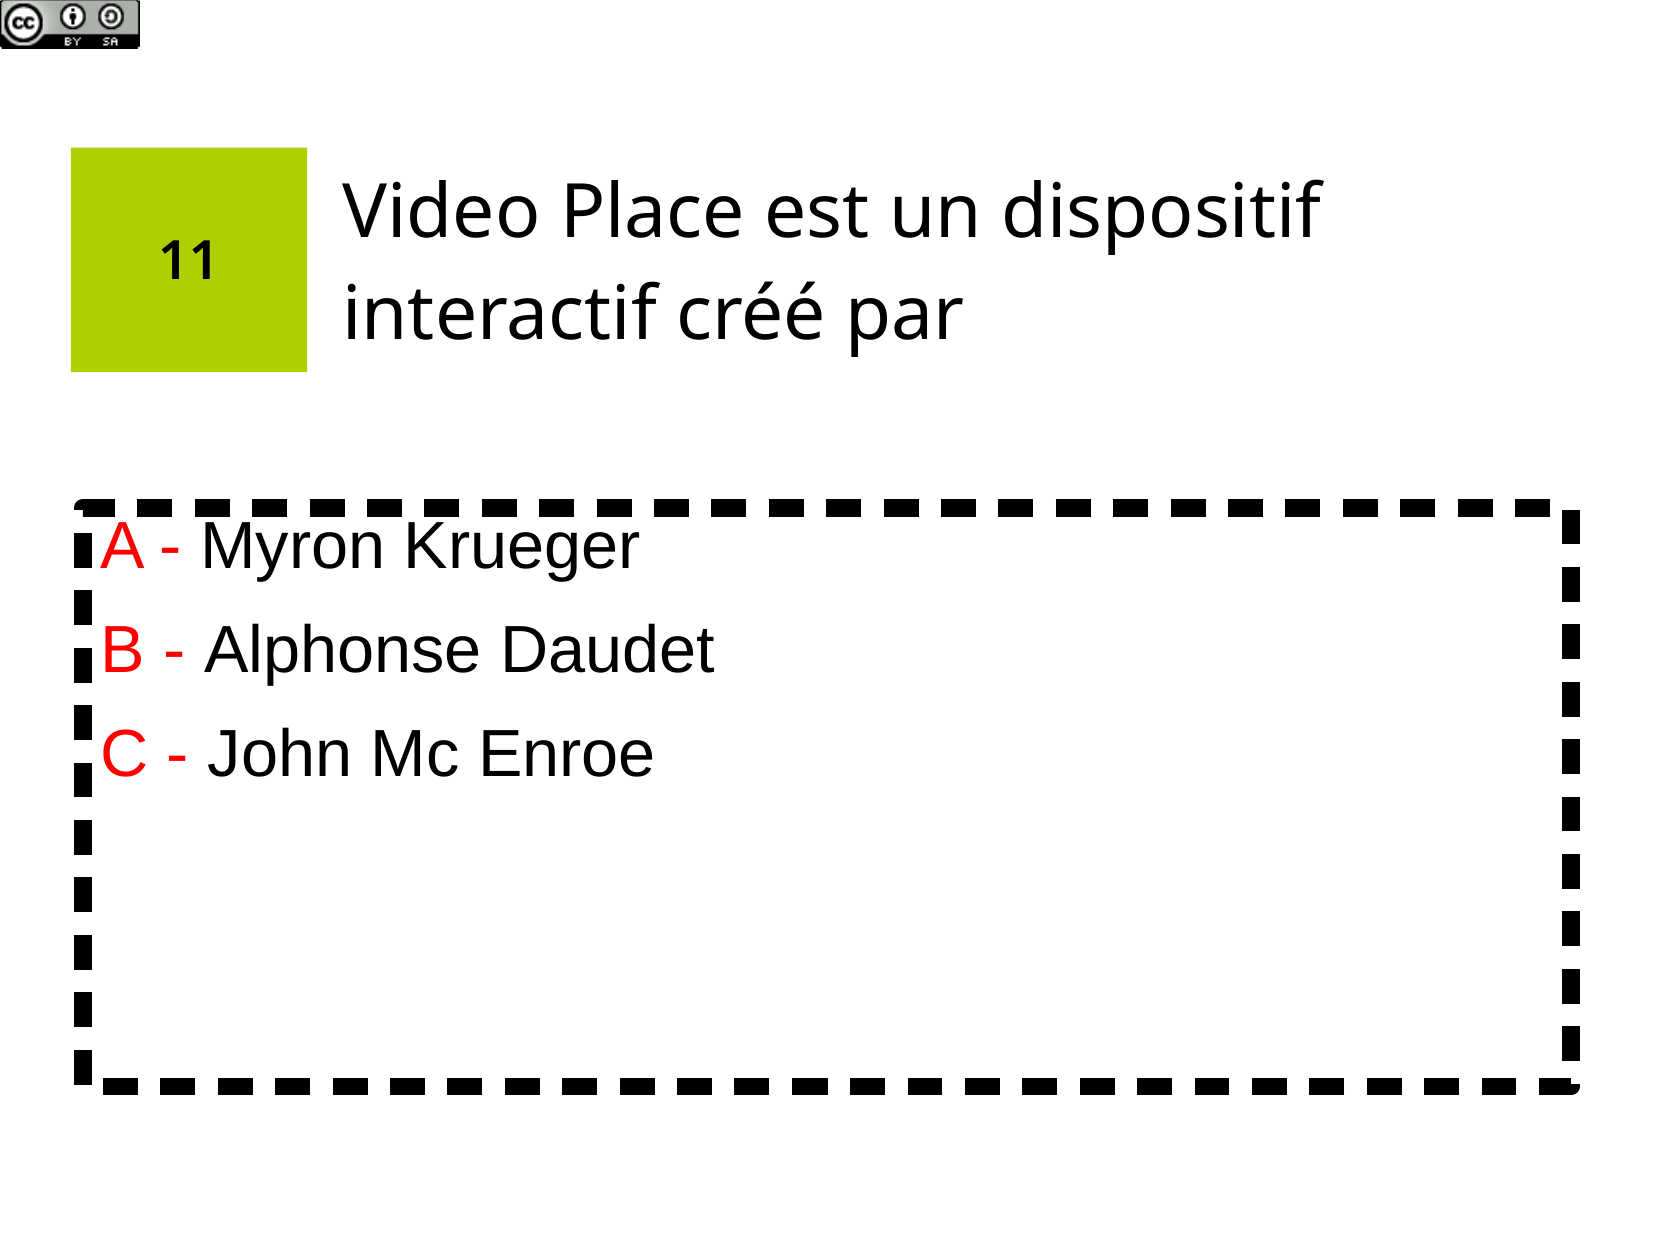

# Video Place est un dispositif interactif créé par
11
Myron Krueger
Alphonse Daudet
John Mc Enroe